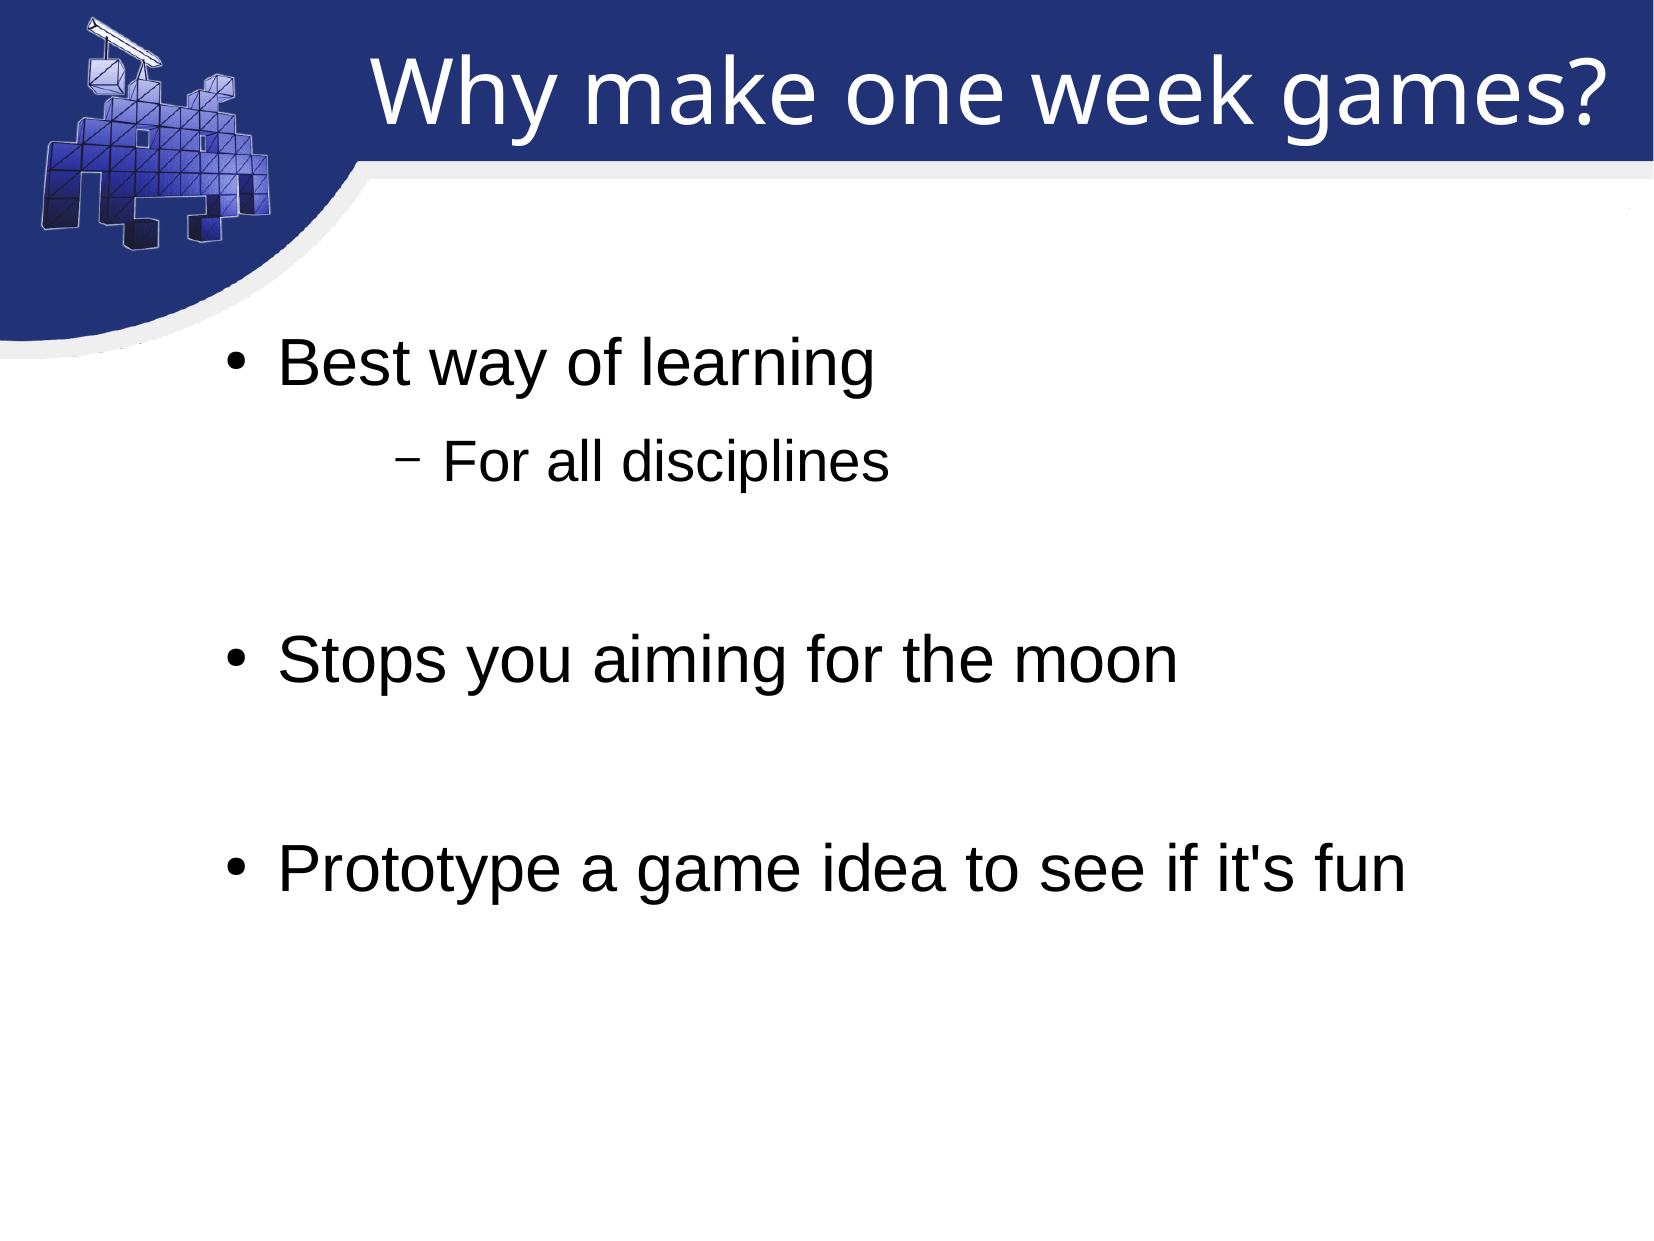

# Why make one week games?
Best way of learning
For all disciplines
Stops you aiming for the moon
Prototype a game idea to see if it's fun